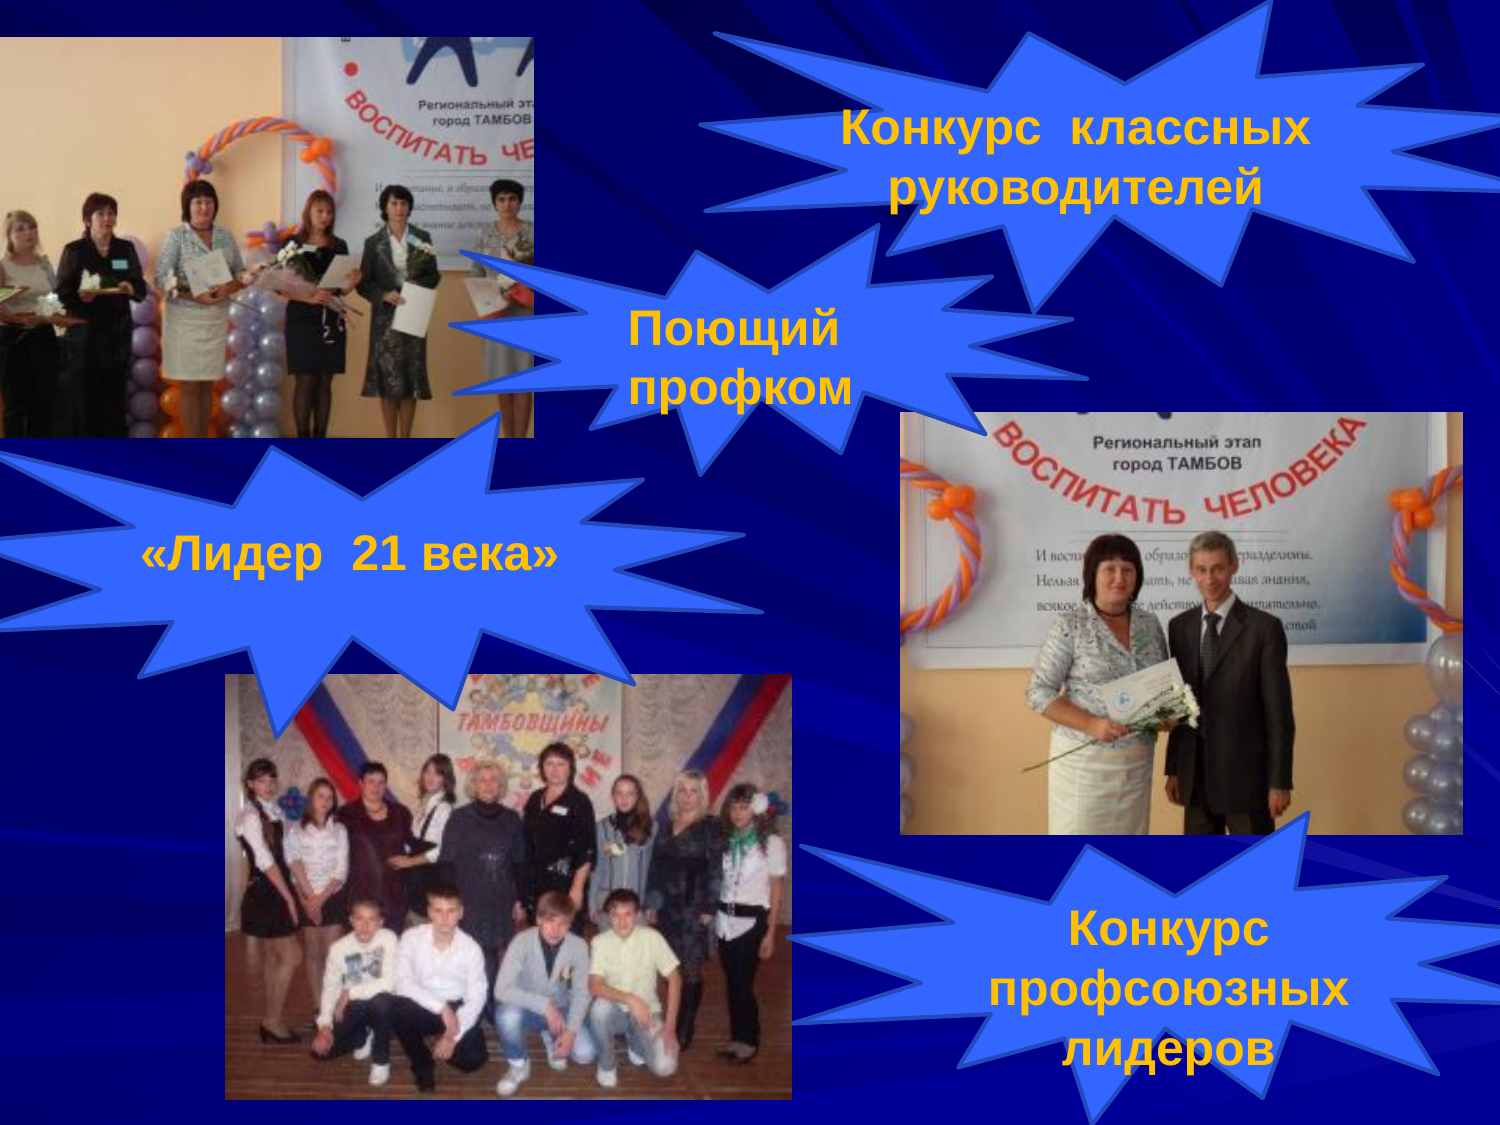

Конкурс классных
руководителей
Поющий профком
«Лидер 21 века»
Конкурс профсоюзных лидеров